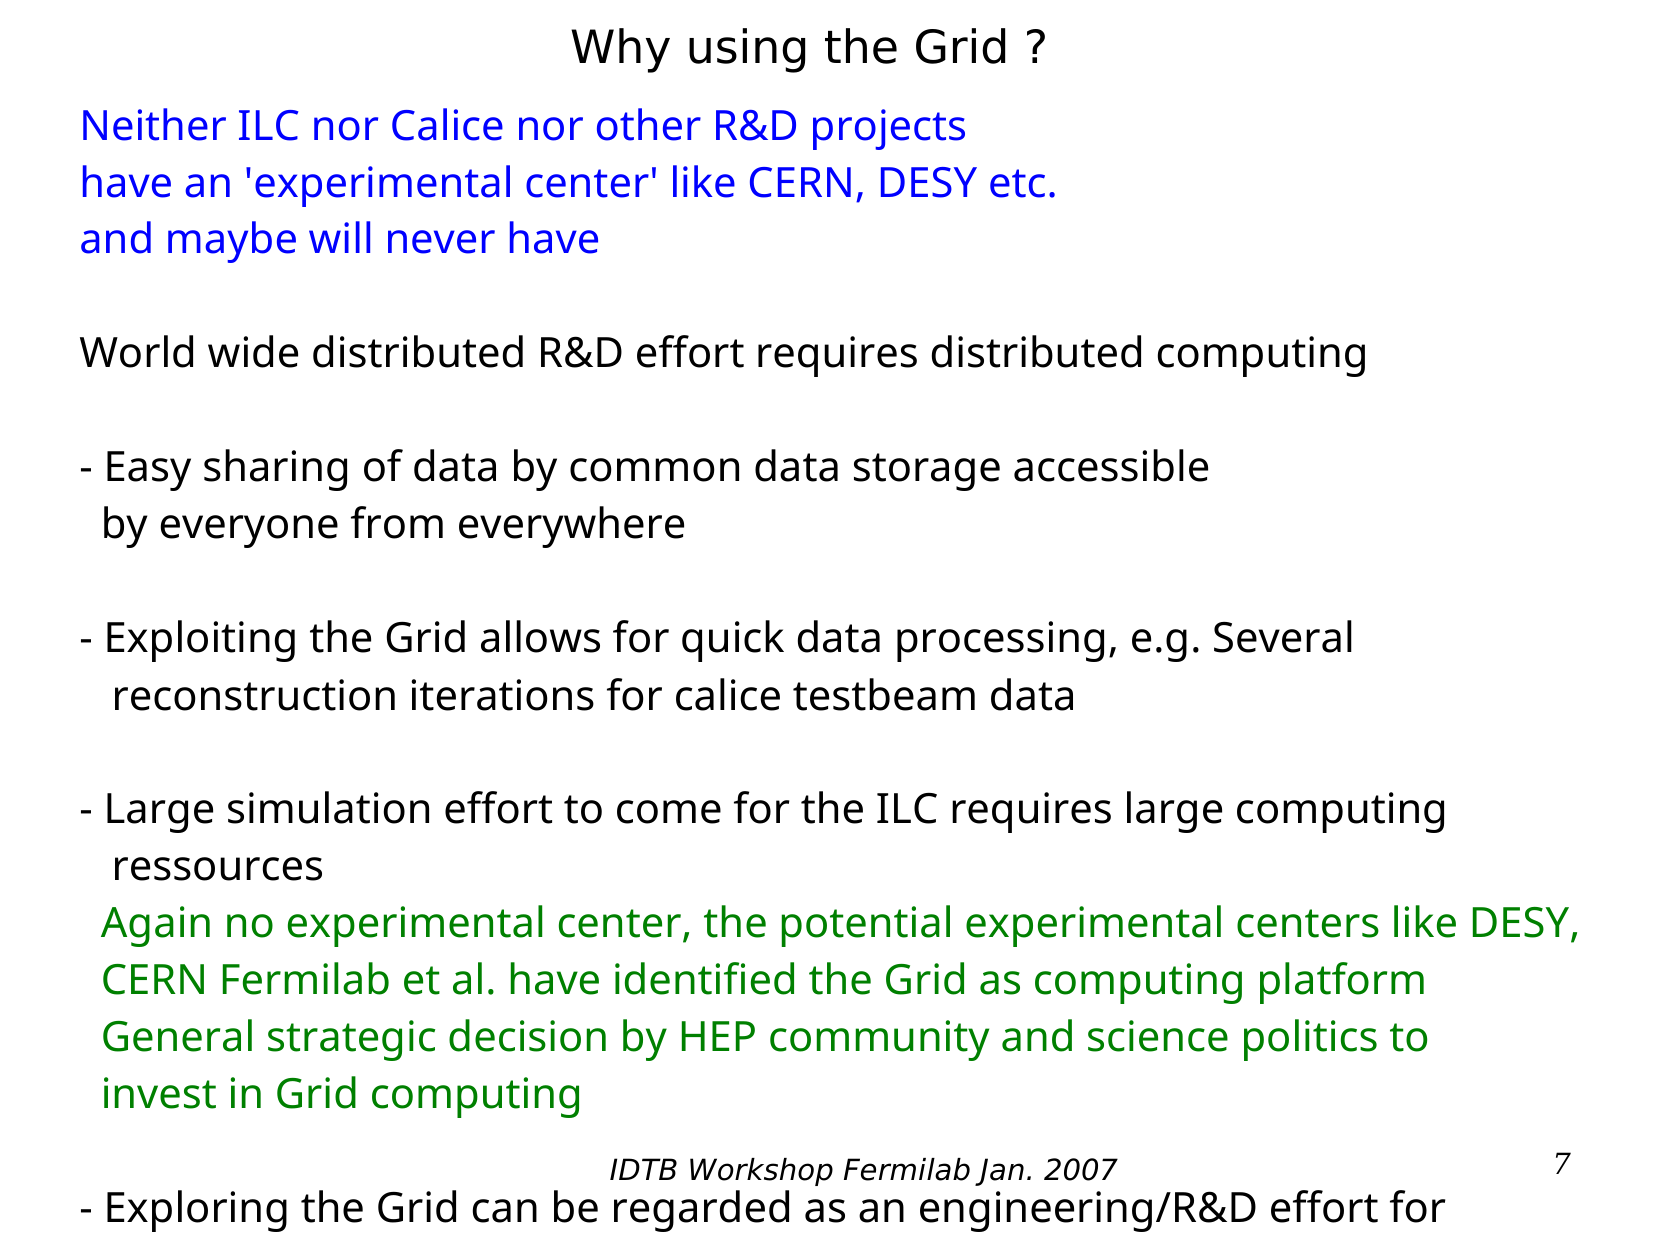

Why using the Grid ?
Neither ILC nor Calice nor other R&D projects
have an 'experimental center' like CERN, DESY etc.
and maybe will never have
World wide distributed R&D effort requires distributed computing
- Easy sharing of data by common data storage accessible
 by everyone from everywhere
- Exploiting the Grid allows for quick data processing, e.g. Several
 reconstruction iterations for calice testbeam data
- Large simulation effort to come for the ILC requires large computing
 ressources
 Again no experimental center, the potential experimental centers like DESY,
 CERN Fermilab et al. have identified the Grid as computing platform
 General strategic decision by HEP community and science politics to
 invest in Grid computing
- Exploring the Grid can be regarded as an engineering/R&D effort for
 the ILC just as hardware development or simulation studies (which in turn
 demand significant computing power)
 Software (and computing) infrastructure is part of the ILC Project !!!!
7
ILC Detector Testbeam Workshop Jan. 07